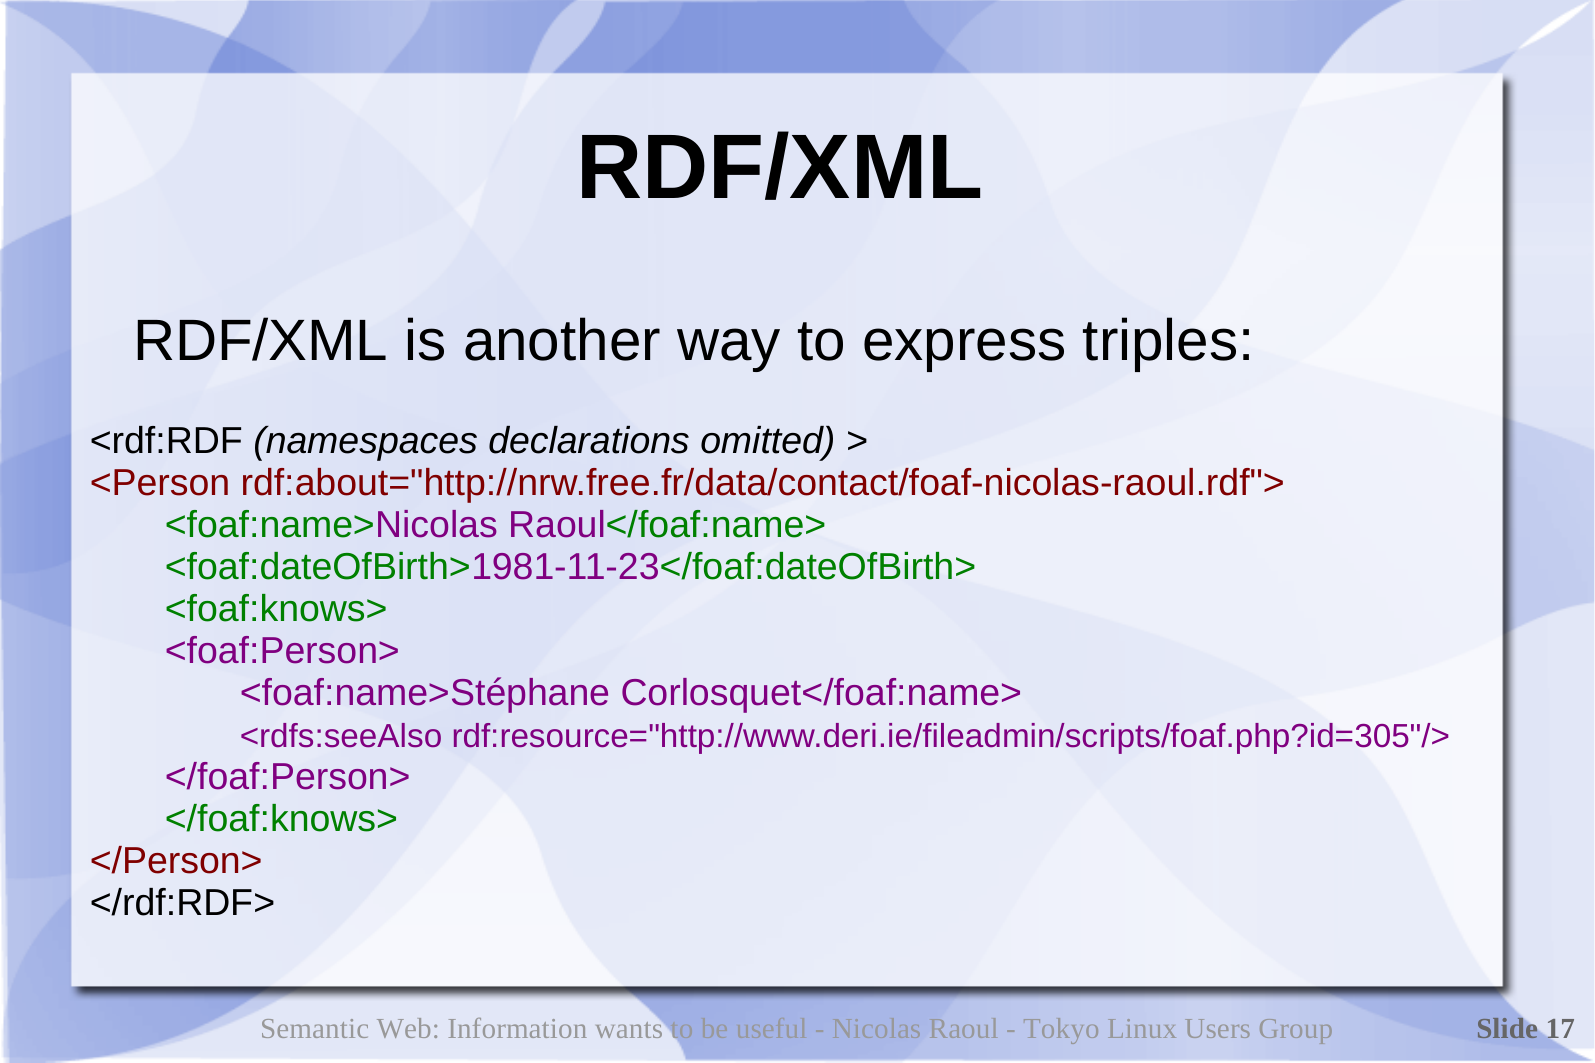

# RDF/XML
RDF/XML is another way to express triples:
<rdf:RDF (namespaces declarations omitted) >
<Person rdf:about="http://nrw.free.fr/data/contact/foaf-nicolas-raoul.rdf">
	<foaf:name>Nicolas Raoul</foaf:name>
	<foaf:dateOfBirth>1981-11-23</foaf:dateOfBirth>
	<foaf:knows>
	<foaf:Person>
		<foaf:name>Stéphane Corlosquet</foaf:name>
		<rdfs:seeAlso rdf:resource="http://www.deri.ie/fileadmin/scripts/foaf.php?id=305"/>
	</foaf:Person>
	</foaf:knows>
</Person>
</rdf:RDF>
Semantic Web: Information wants to be useful - Nicolas Raoul - Tokyo Linux Users Group
17